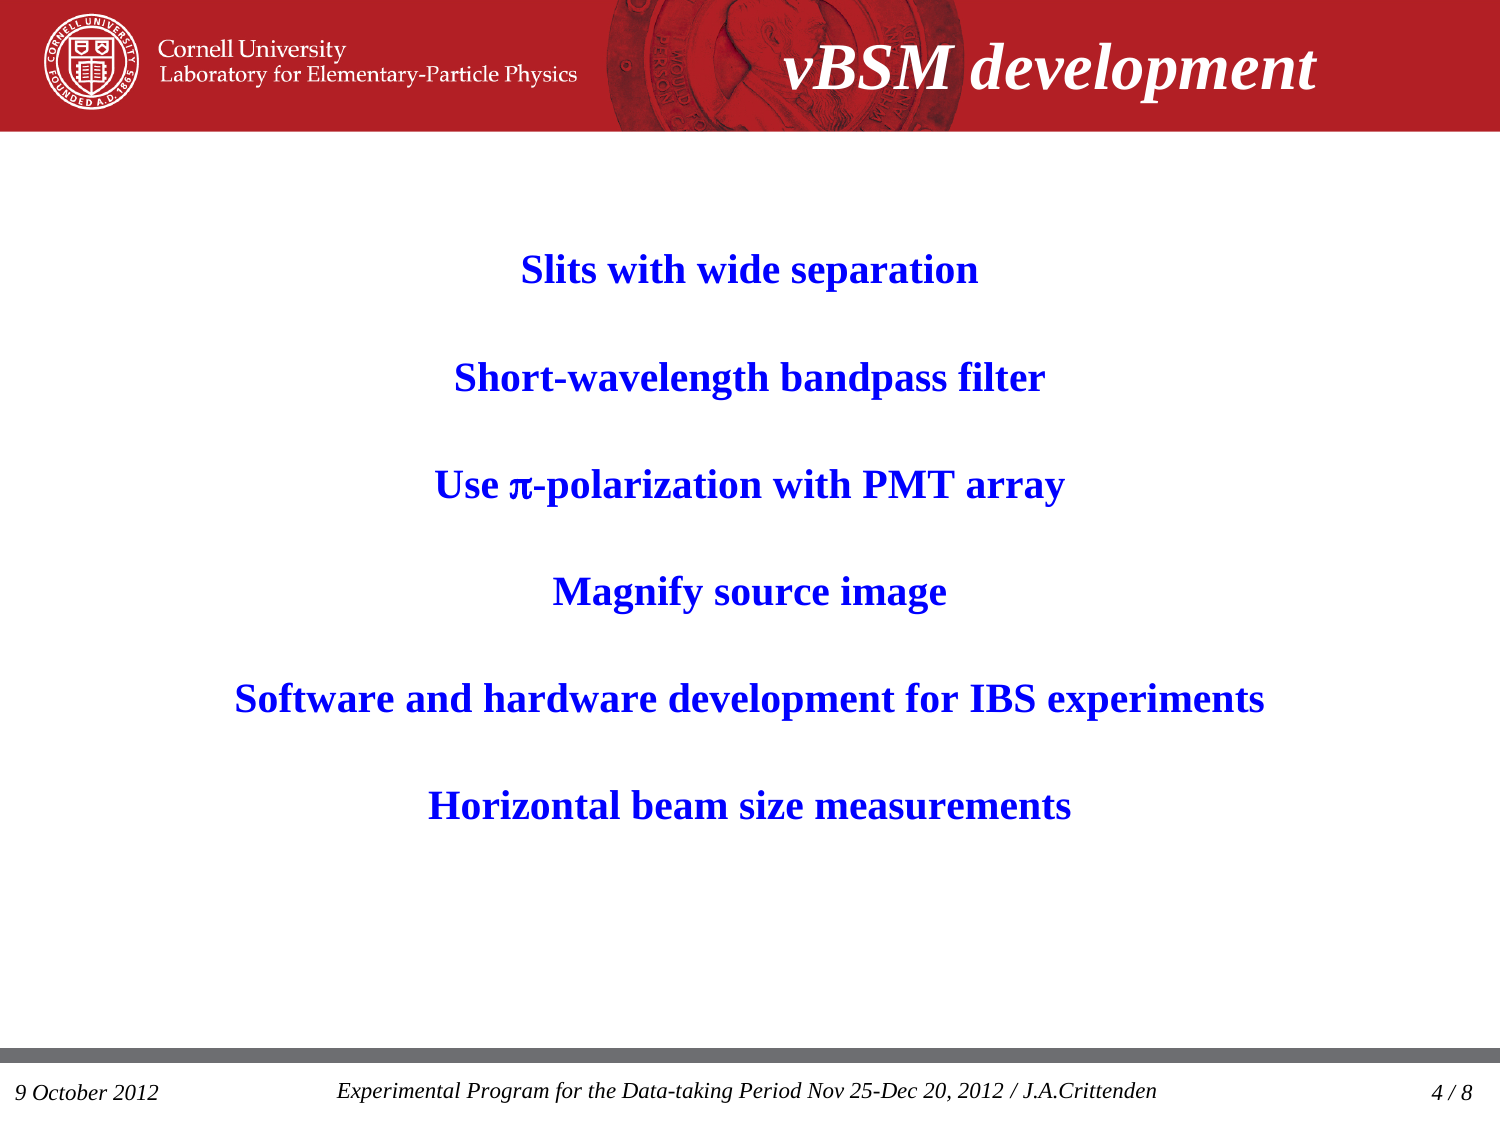

# vBSM development
Slits with wide separation
Short-wavelength bandpass filter
Use p-polarization with PMT array
Magnify source image
Software and hardware development for IBS experiments
Horizontal beam size measurements